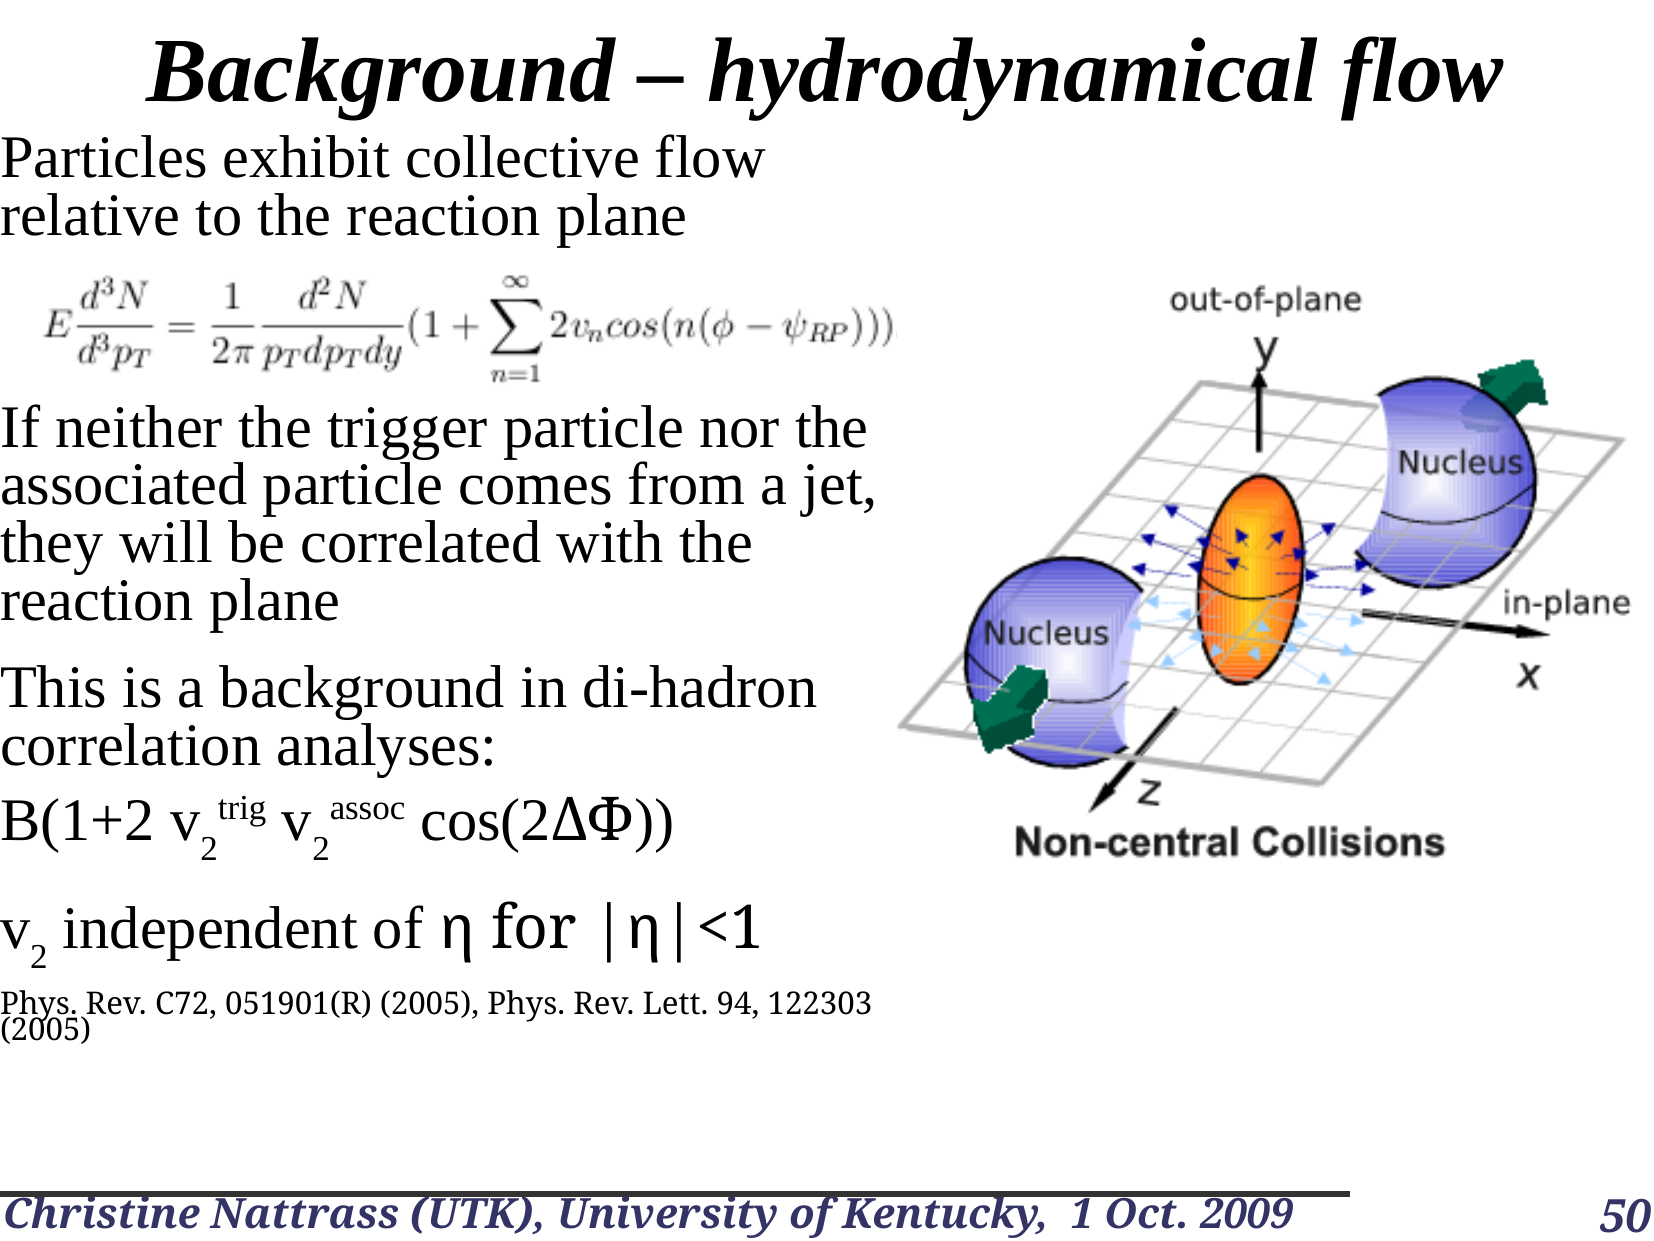

# Background – hydrodynamical flow
Particles exhibit collective flow relative to the reaction plane
If neither the trigger particle nor the associated particle comes from a jet, they will be correlated with the reaction plane
This is a background in di-hadron correlation analyses:
B(1+2 v2trig v2assoc cos(2ΔΦ))‏
v2 independent of η for |η|<1
Phys. Rev. C72, 051901(R) (2005), Phys. Rev. Lett. 94, 122303 (2005)‏